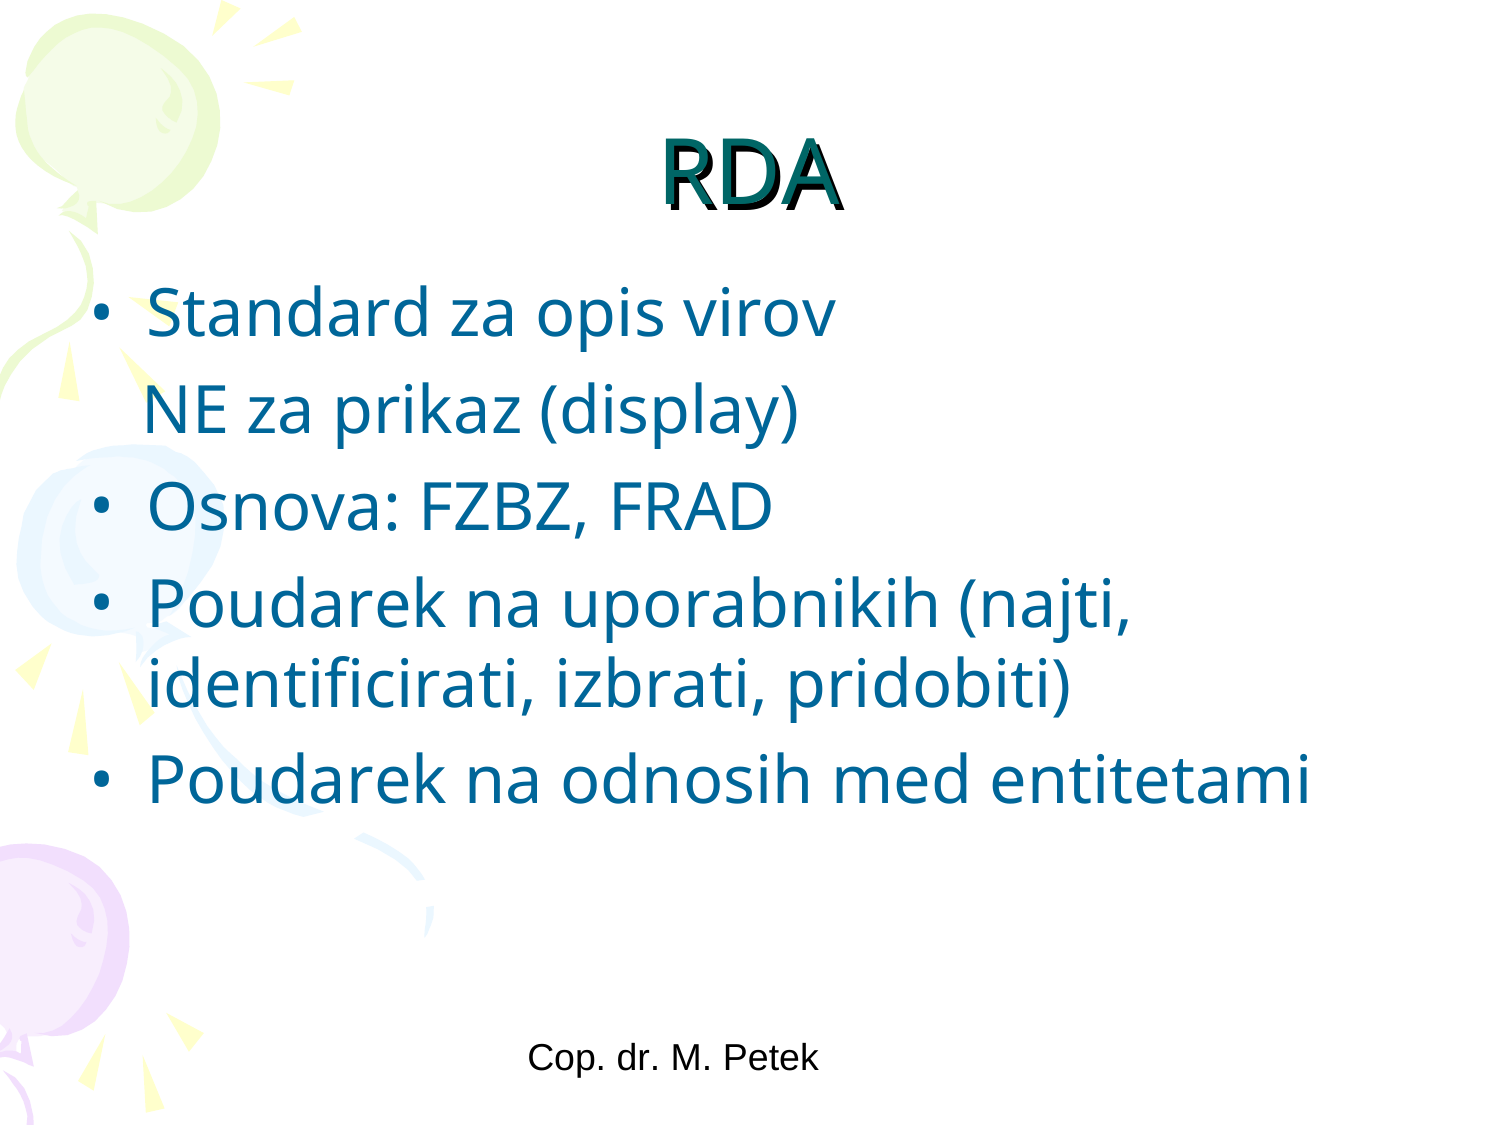

# RDA
Standard za opis virov
 NE za prikaz (display)
Osnova: FZBZ, FRAD
Poudarek na uporabnikih (najti, identificirati, izbrati, pridobiti)
Poudarek na odnosih med entitetami
Cop. dr. M. Petek